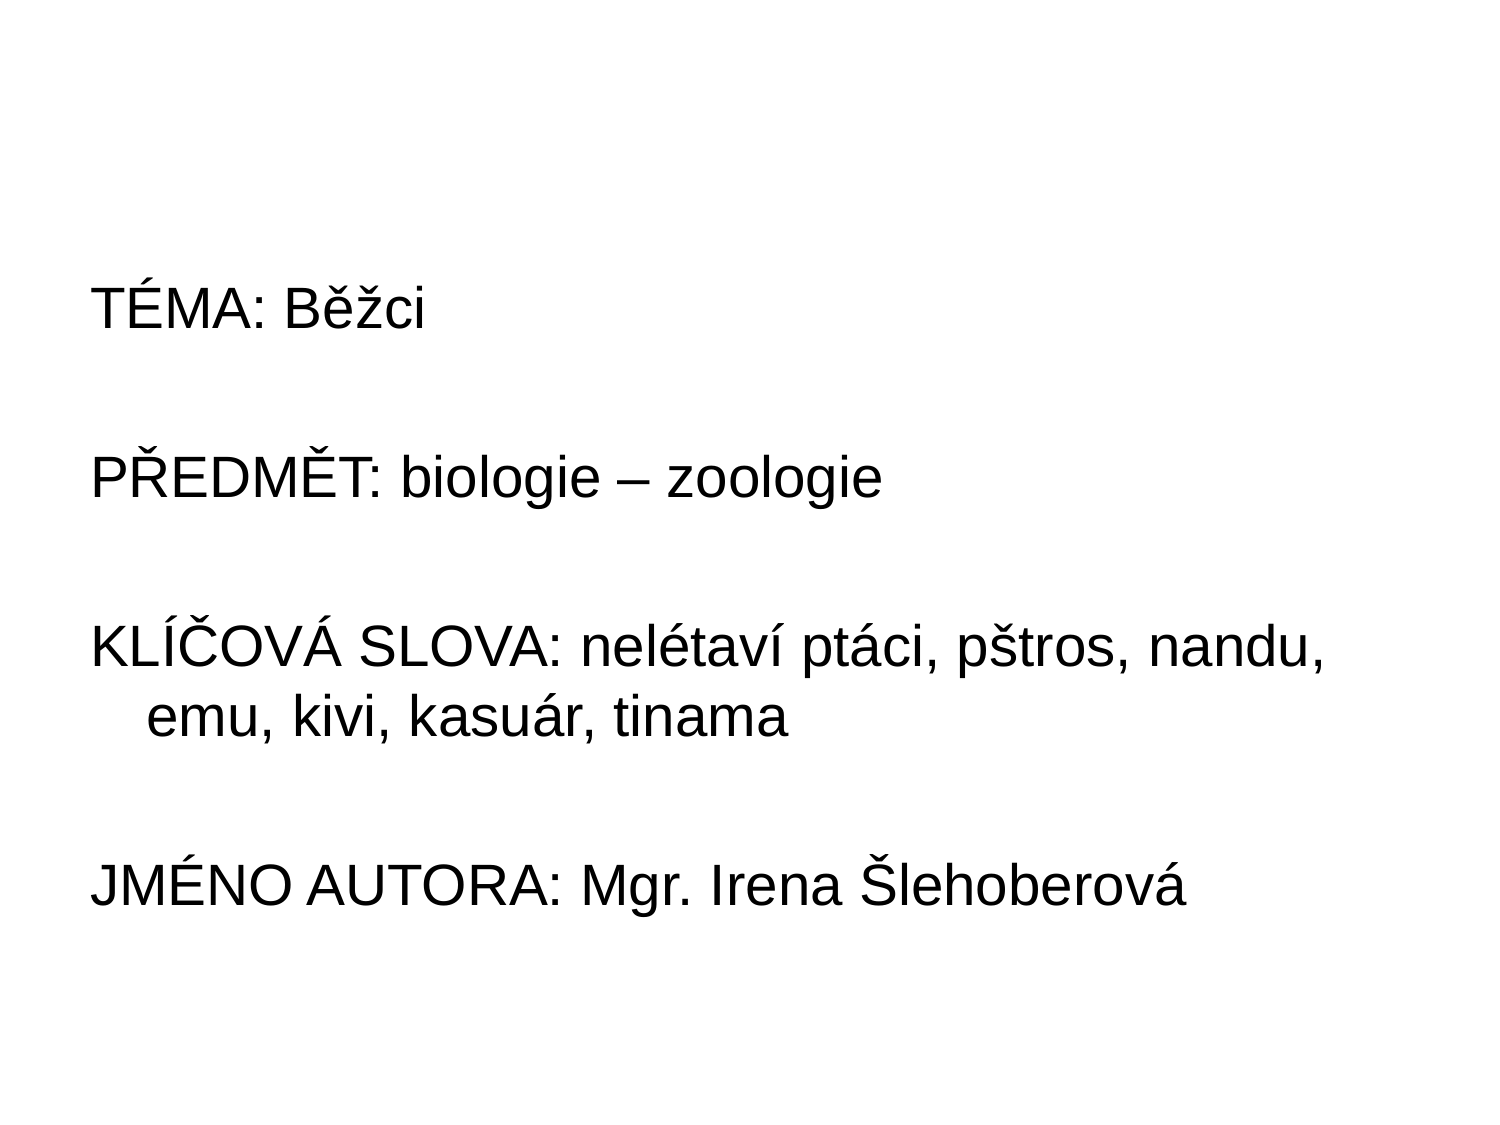

# TÉMA: Běžci
PŘEDMĚT: biologie – zoologie
KLÍČOVÁ SLOVA: nelétaví ptáci, pštros, nandu, emu, kivi, kasuár, tinama
JMÉNO AUTORA: Mgr. Irena Šlehoberová